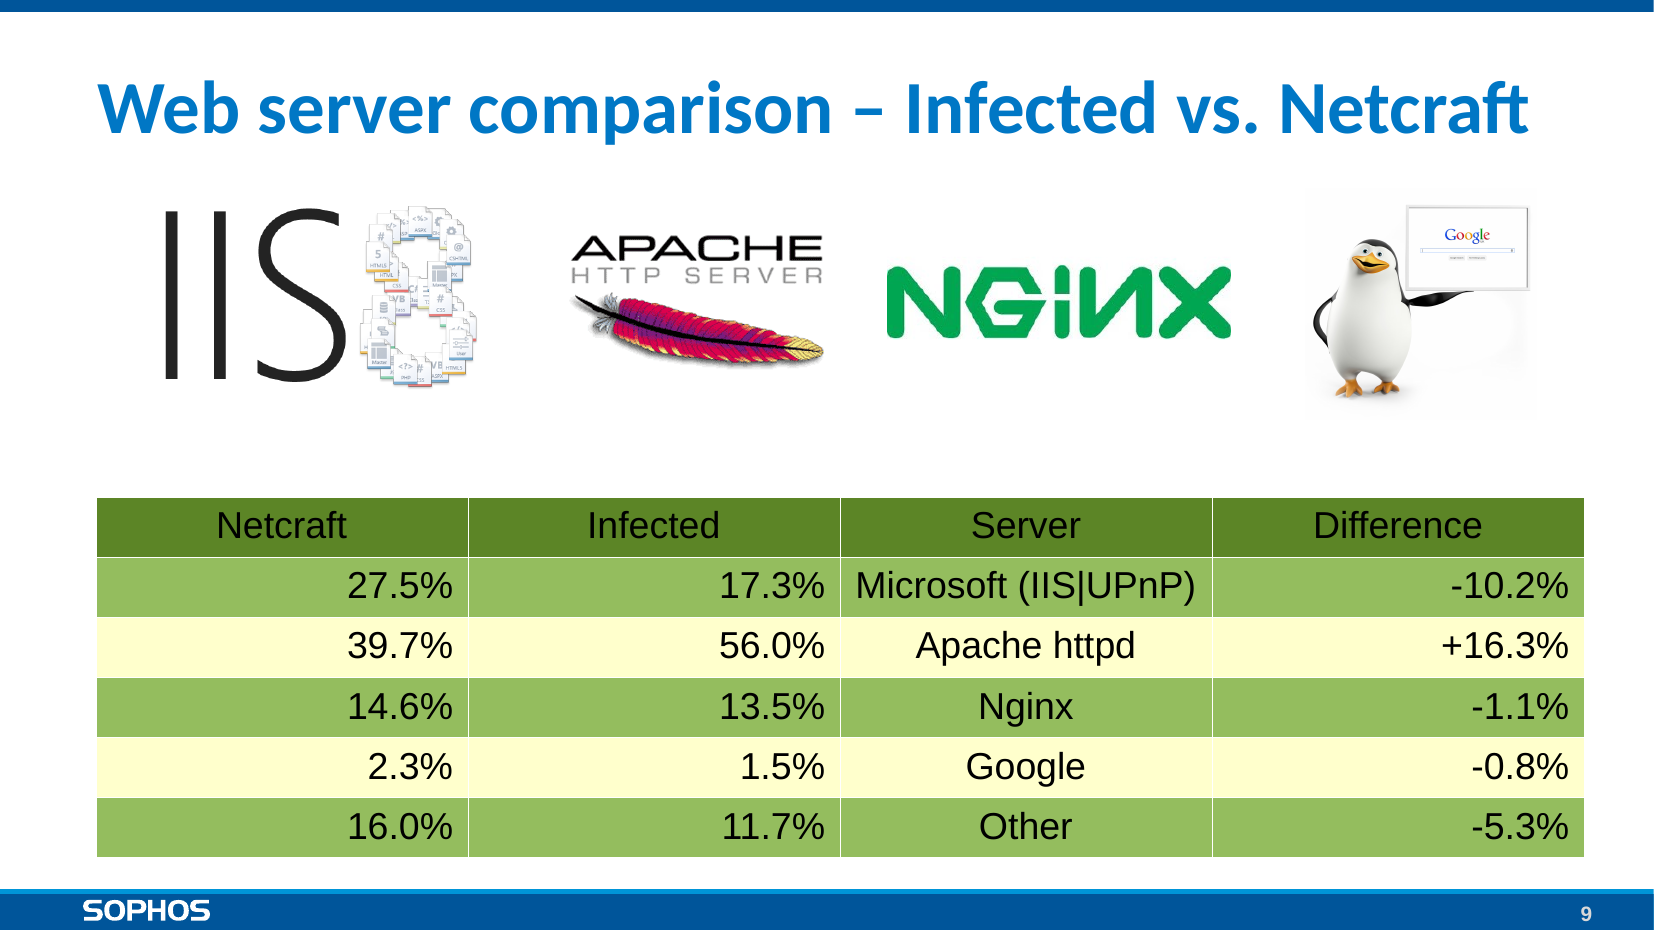

# Web server comparison – Infected vs. Netcraft
| Netcraft | Infected | Server | Difference |
| --- | --- | --- | --- |
| 27.5% | 17.3% | Microsoft (IIS|UPnP) | -10.2% |
| 39.7% | 56.0% | Apache httpd | +16.3% |
| 14.6% | 13.5% | Nginx | -1.1% |
| 2.3% | 1.5% | Google | -0.8% |
| 16.0% | 11.7% | Other | -5.3% |